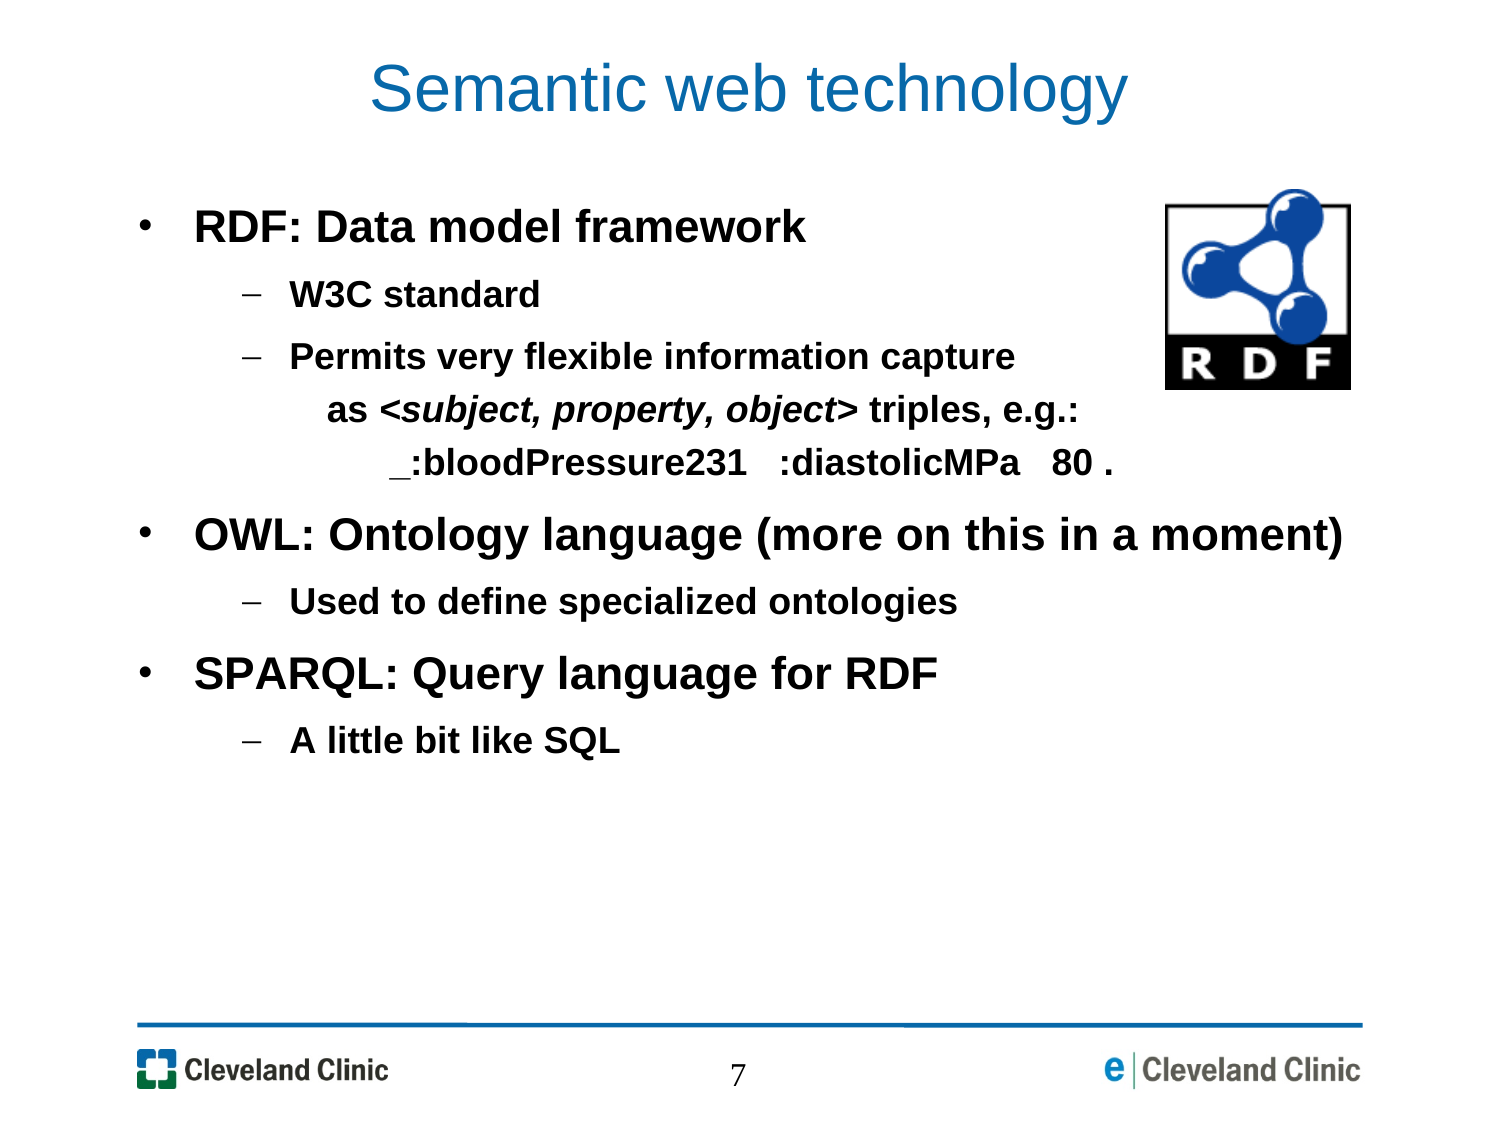

# Semantic web technology
RDF: Data model framework
W3C standard
Permits very flexible information capture
as <subject, property, object> triples, e.g.:
 _:bloodPressure231 :diastolicMPa 80 .
OWL: Ontology language (more on this in a moment)
Used to define specialized ontologies
SPARQL: Query language for RDF
A little bit like SQL
7